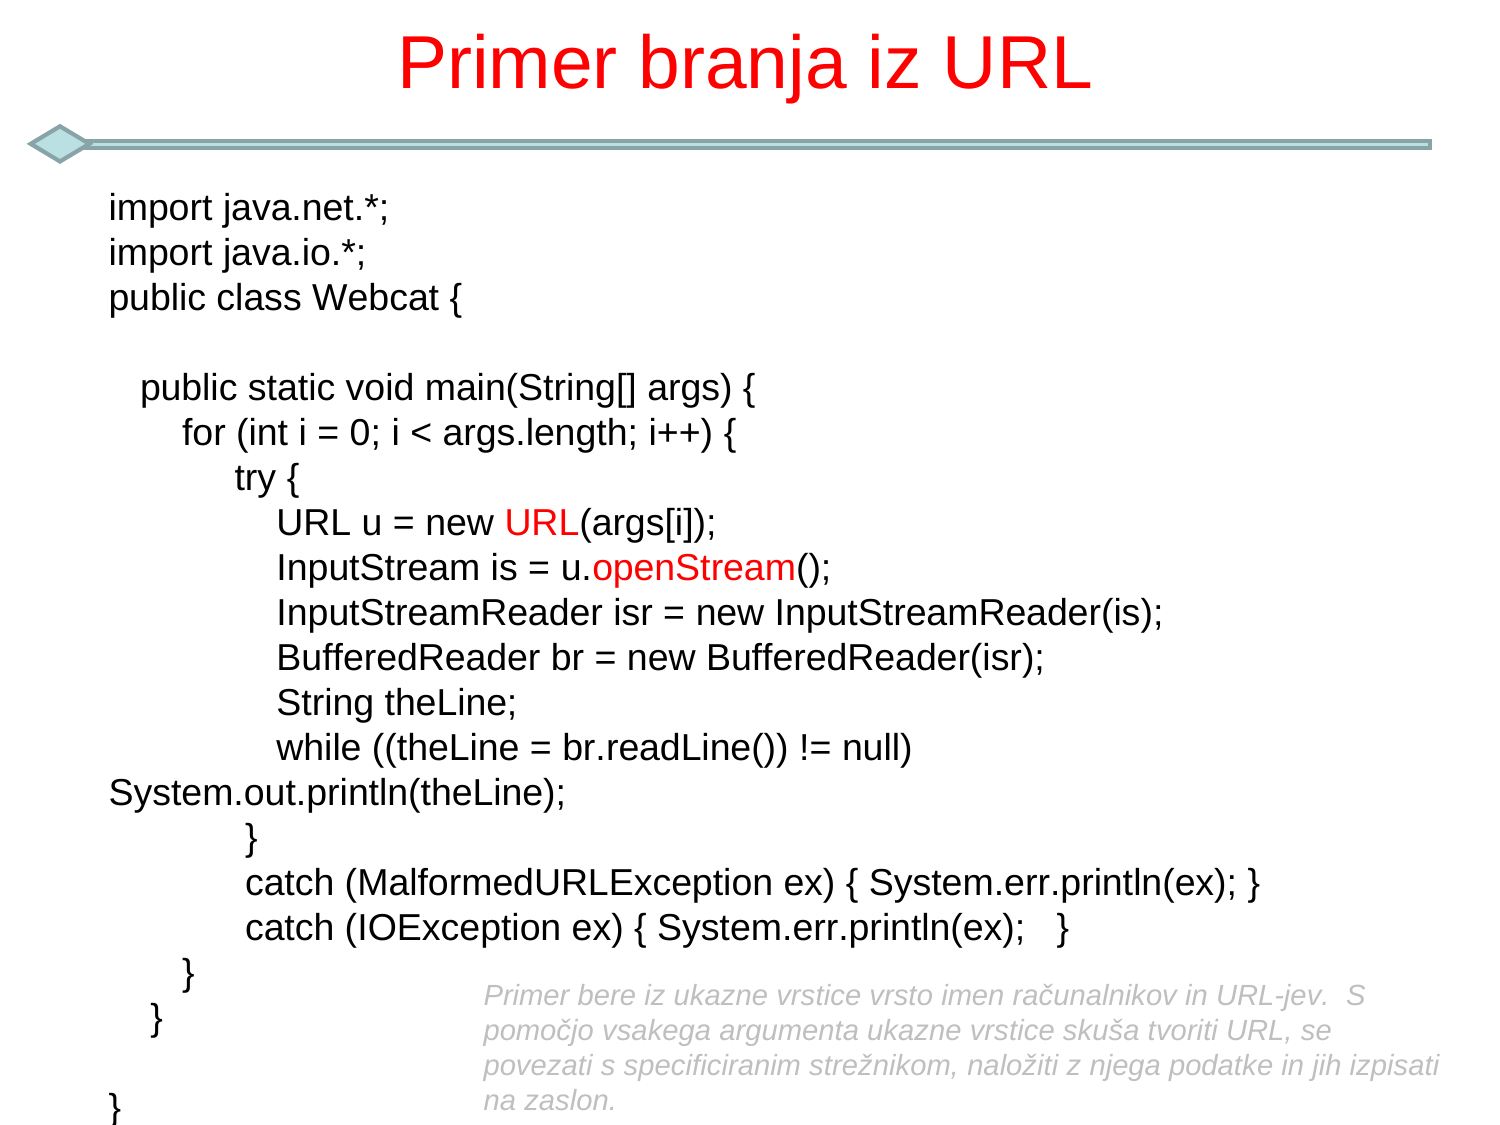

# Primer branja iz URL
import java.net.*;
import java.io.*;
public class Webcat {
 public static void main(String[] args) {
 for (int i = 0; i < args.length; i++) {
 try {
 URL u = new URL(args[i]);
 InputStream is = u.openStream();
 InputStreamReader isr = new InputStreamReader(is);
 BufferedReader br = new BufferedReader(isr);
 String theLine;
 while ((theLine = br.readLine()) != null) System.out.println(theLine);
 }
 catch (MalformedURLException ex) { System.err.println(ex); }
 catch (IOException ex) { System.err.println(ex); }
 }
 }
}
Primer bere iz ukazne vrstice vrsto imen računalnikov in URL-jev. S pomočjo vsakega argumenta ukazne vrstice skuša tvoriti URL, se povezati s specificiranim strežnikom, naložiti z njega podatke in jih izpisati na zaslon.